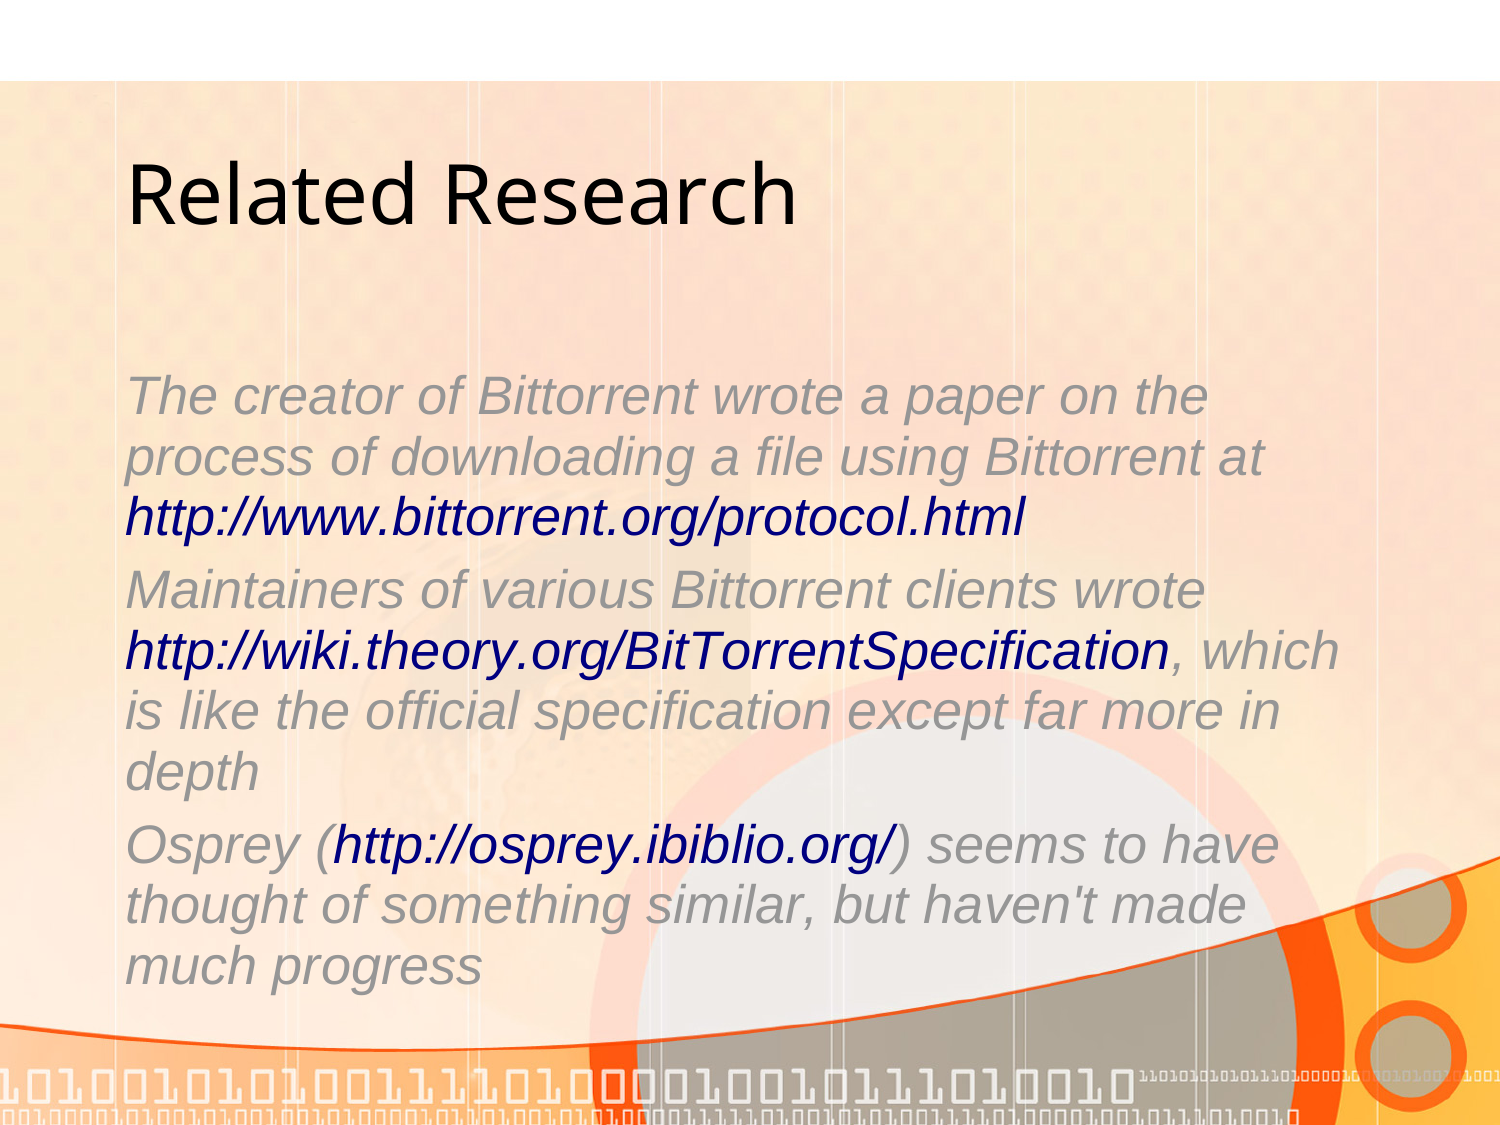

# Related Research
The creator of Bittorrent wrote a paper on the process of downloading a file using Bittorrent at http://www.bittorrent.org/protocol.html
Maintainers of various Bittorrent clients wrote http://wiki.theory.org/BitTorrentSpecification, which is like the official specification except far more in depth
Osprey (http://osprey.ibiblio.org/) seems to have thought of something similar, but haven't made much progress